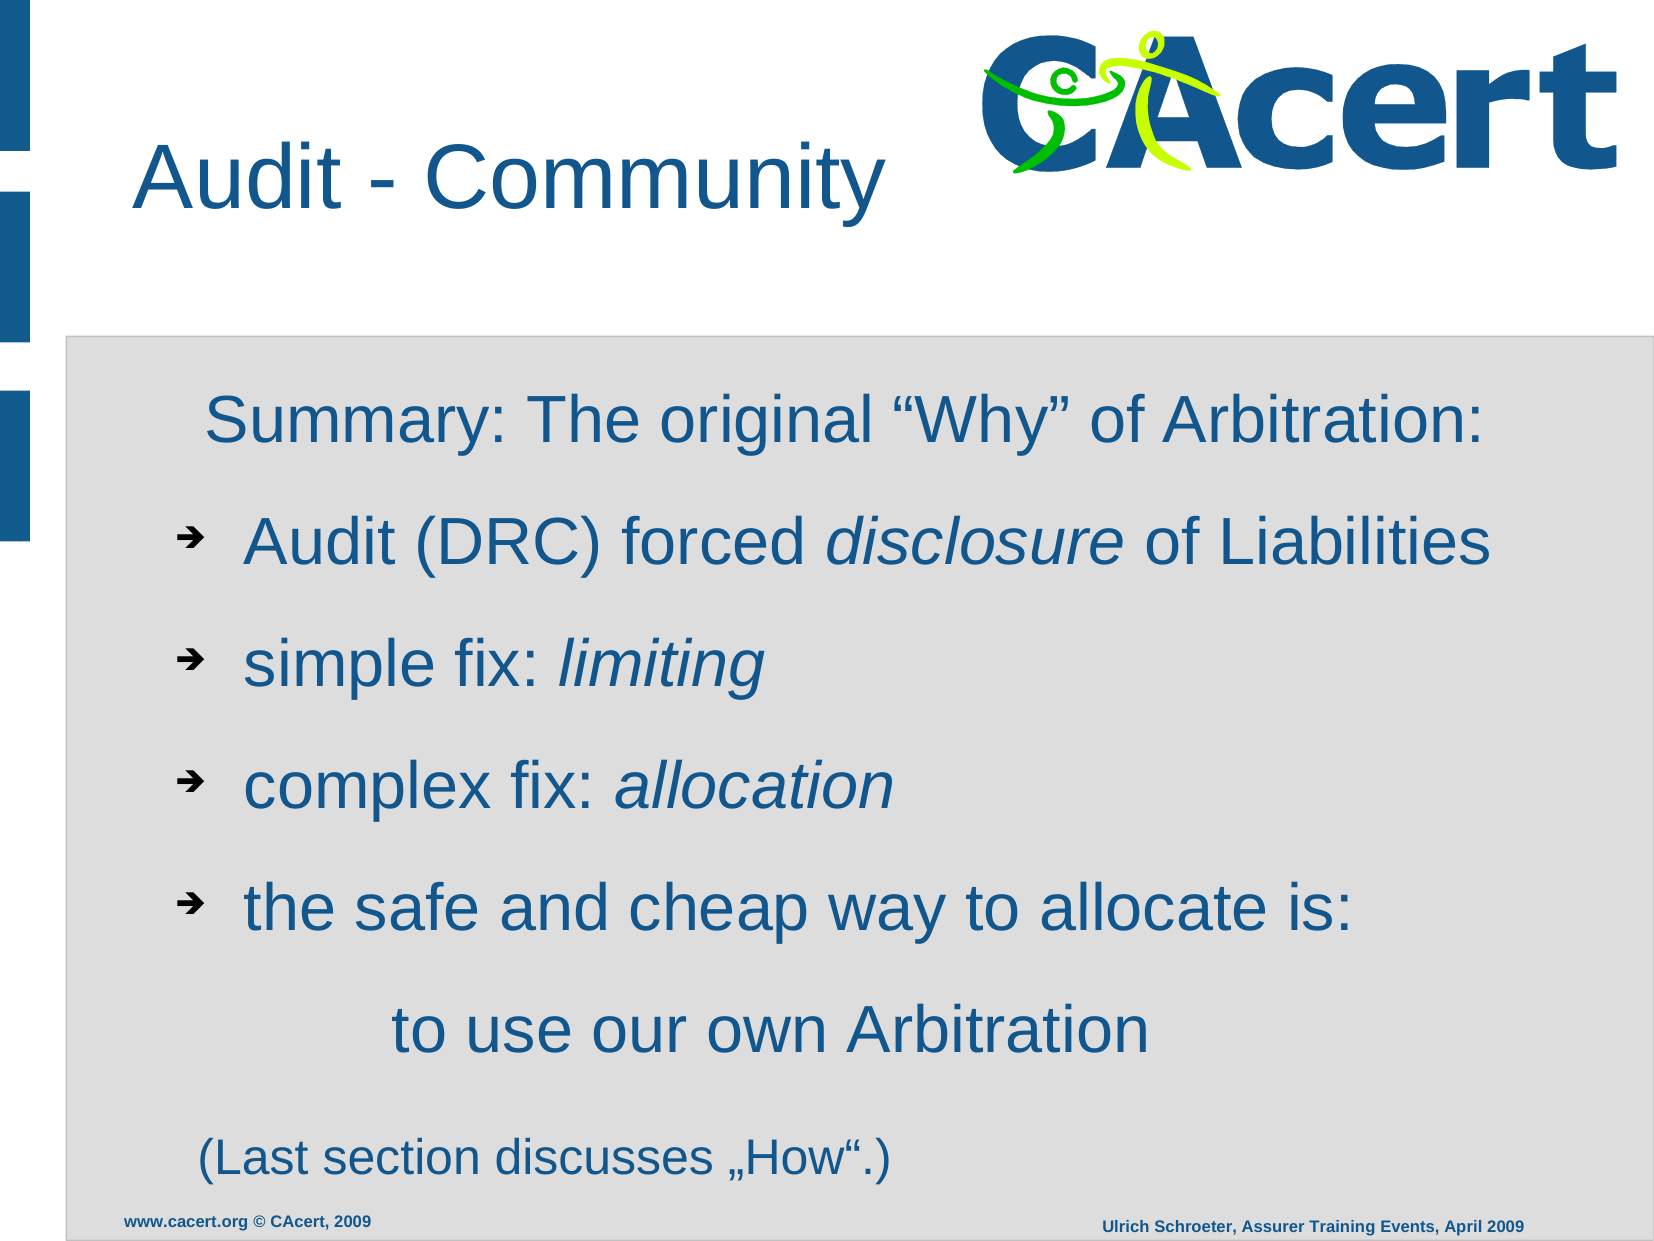

Audit - Community
Summary: The original “Why” of Arbitration:
 Audit (DRC) forced disclosure of Liabilities
 simple fix: limiting
 complex fix: allocation
 the safe and cheap way to allocate is:
 to use our own Arbitration
(Last section discusses „How“.)